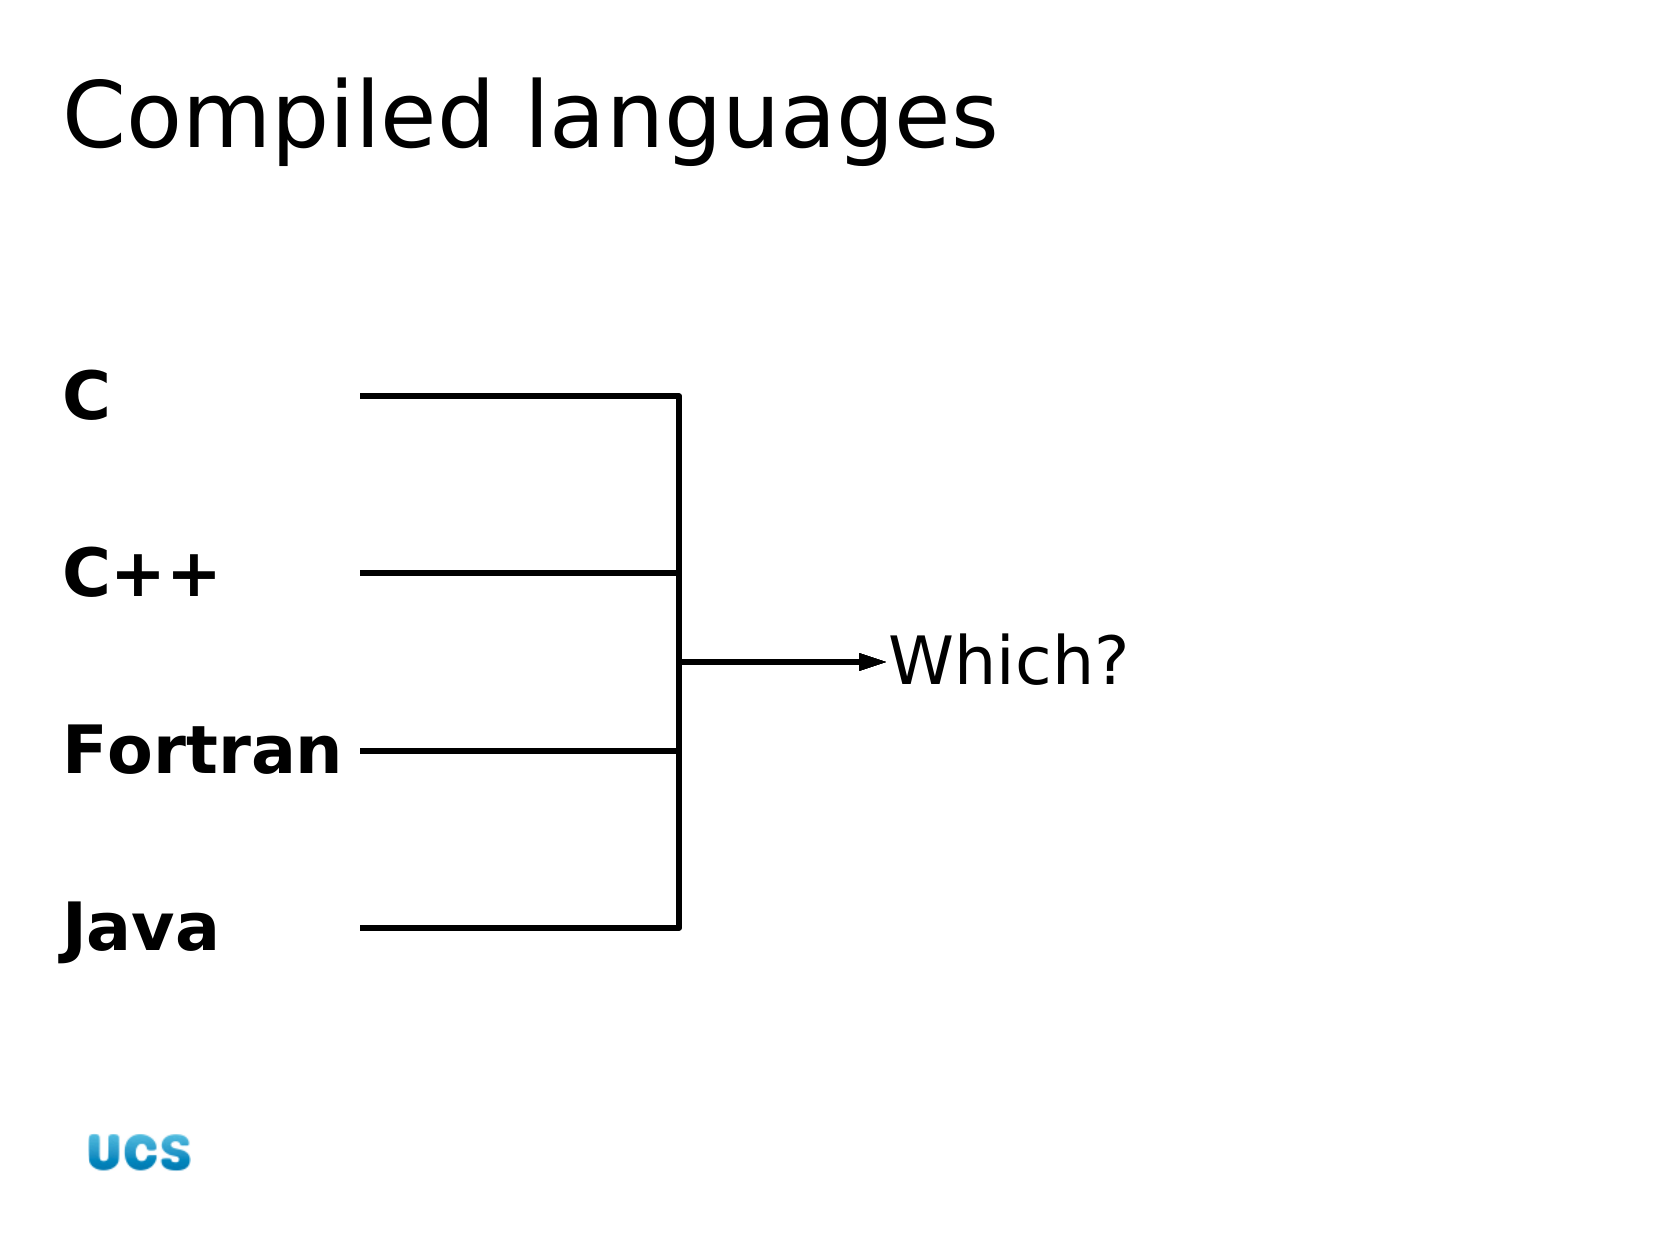

Compiled languages
C
C++
Which?
Fortran
Java